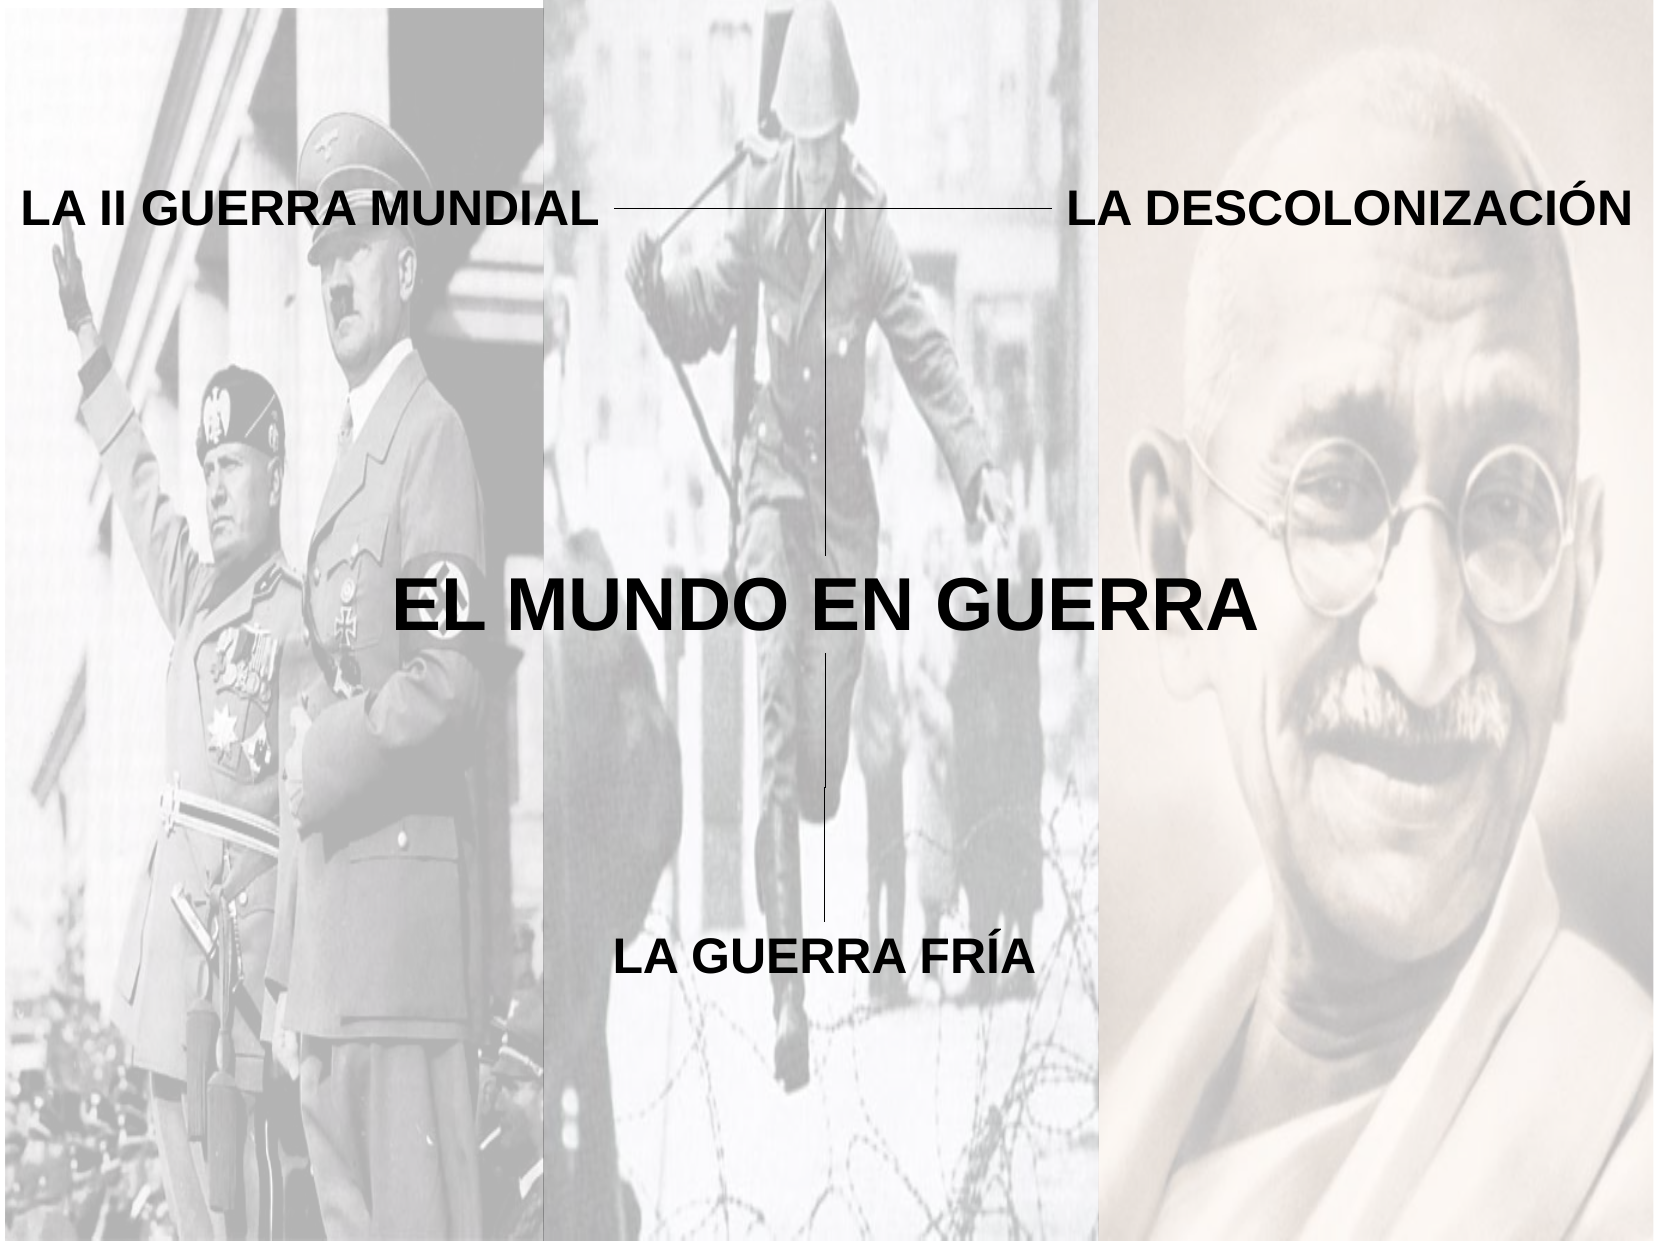

LA II GUERRA MUNDIAL
LA DESCOLONIZACIÓN
EL MUNDO EN GUERRA
LA GUERRA FRÍA